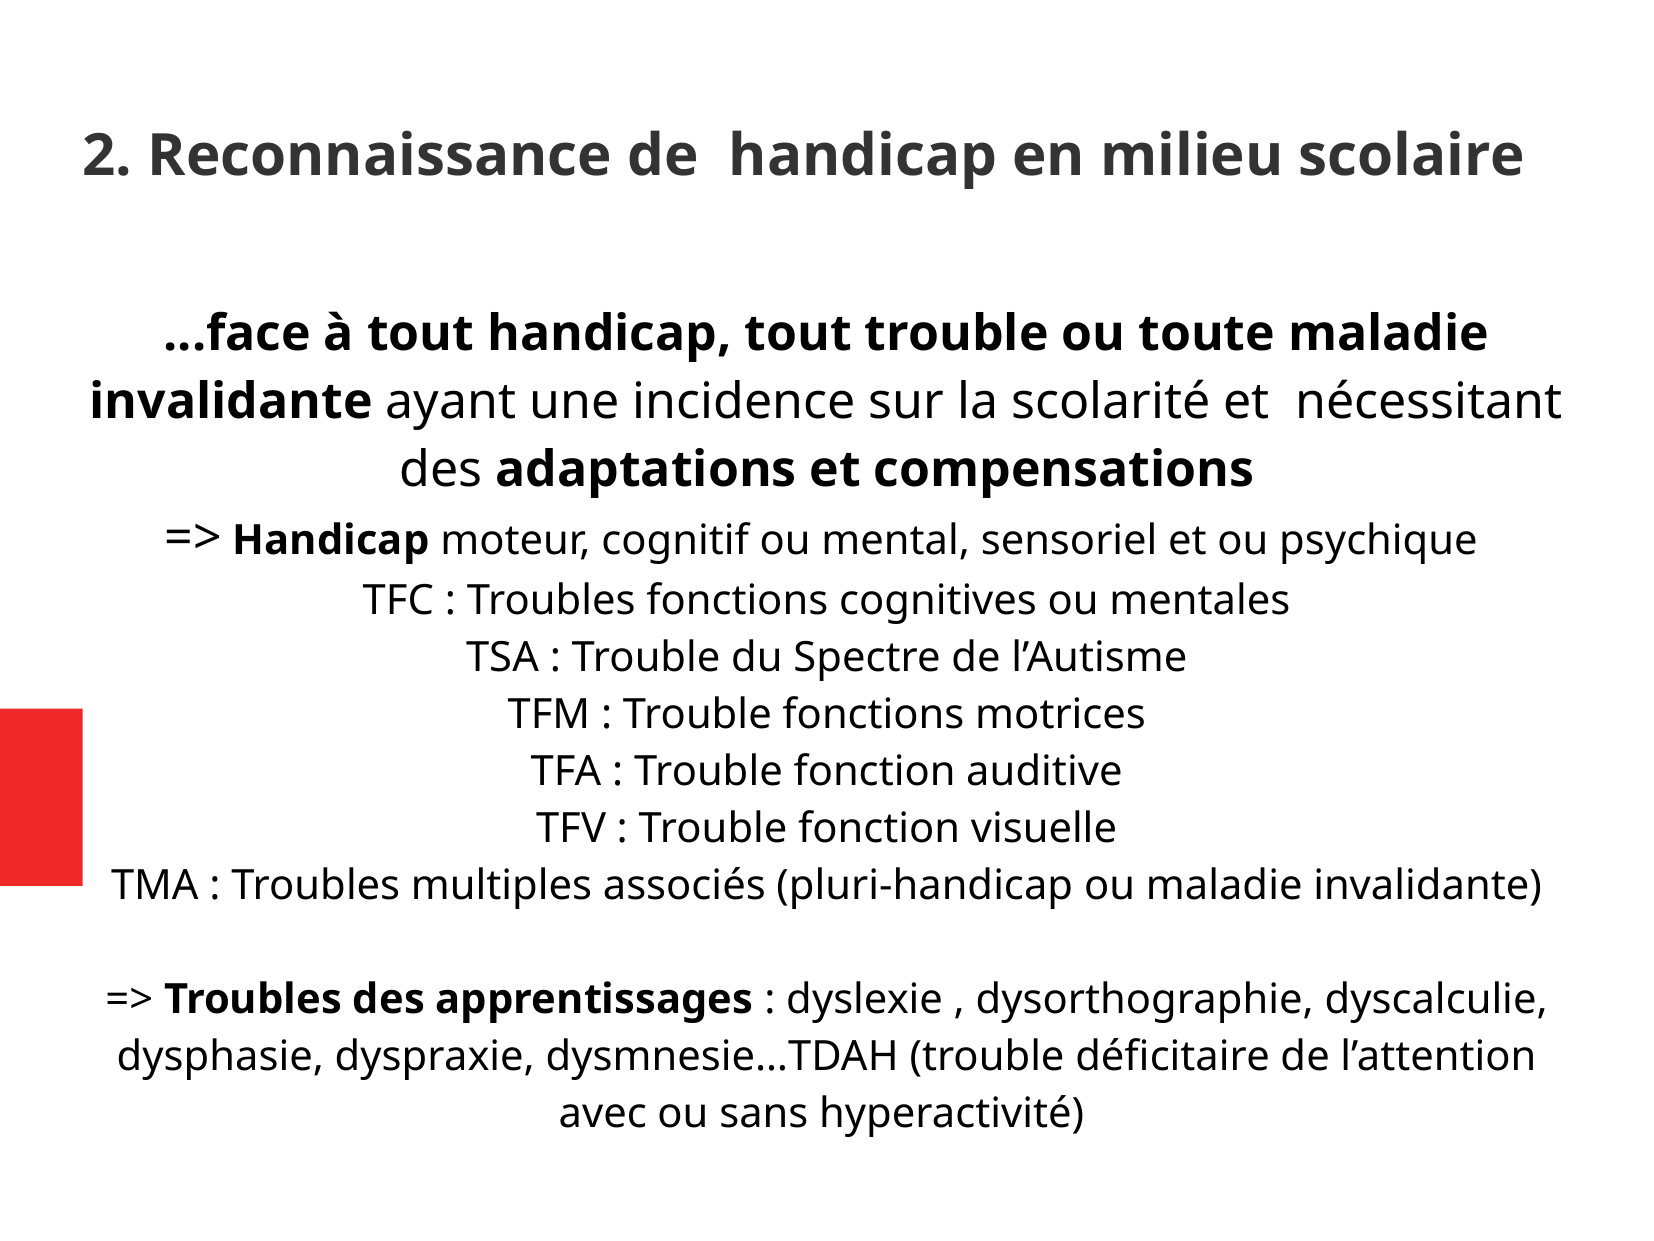

# 2. Reconnaissance de handicap en milieu scolaire
...face à tout handicap, tout trouble ou toute maladie invalidante ayant une incidence sur la scolarité et nécessitant des adaptations et compensations
=> Handicap moteur, cognitif ou mental, sensoriel et ou psychique
TFC : Troubles fonctions cognitives ou mentales
TSA : Trouble du Spectre de l’Autisme
TFM : Trouble fonctions motrices
TFA : Trouble fonction auditive
TFV : Trouble fonction visuelle
TMA : Troubles multiples associés (pluri-handicap ou maladie invalidante)
=> Troubles des apprentissages : dyslexie , dysorthographie, dyscalculie, dysphasie, dyspraxie, dysmnesie…TDAH (trouble déficitaire de l’attention avec ou sans hyperactivité)